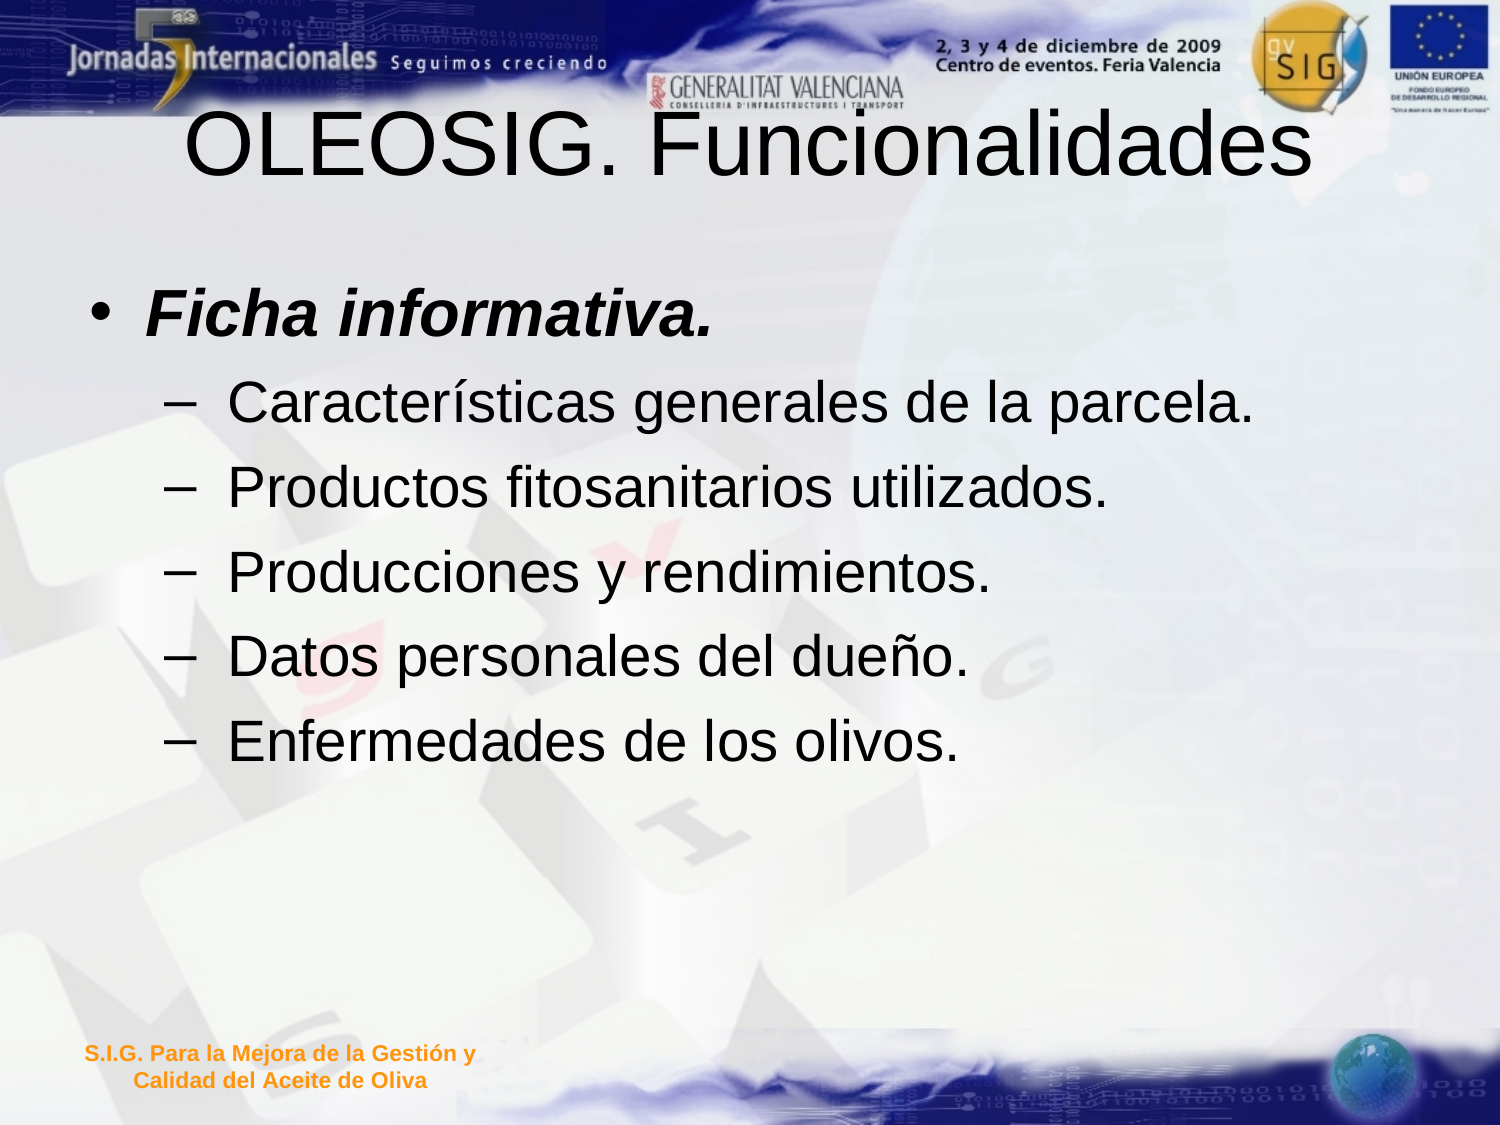

# OLEOSIG. Funcionalidades
Ficha informativa.
 Características generales de la parcela.
 Productos fitosanitarios utilizados.
 Producciones y rendimientos.
 Datos personales del dueño.
 Enfermedades de los olivos.
S.I.G. Para la Mejora de la Gestión y Calidad del Aceite de Oliva